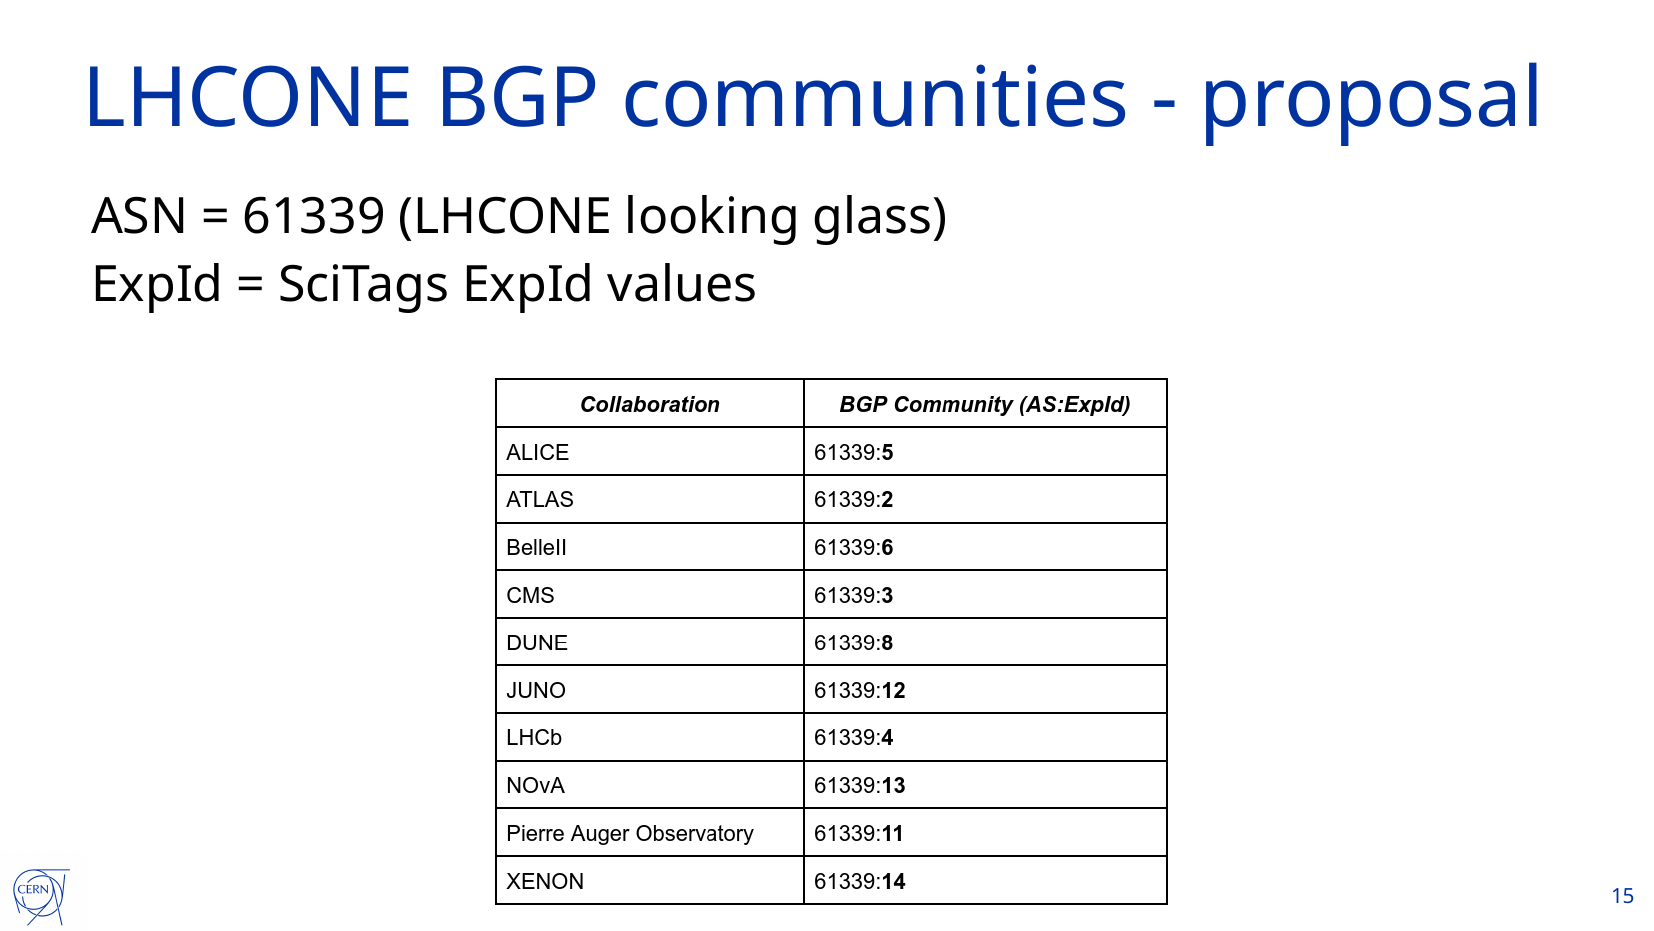

# LHCONE BGP communities - proposal
ASN = 61339 (LHCONE looking glass)
ExpId = SciTags ExpId values